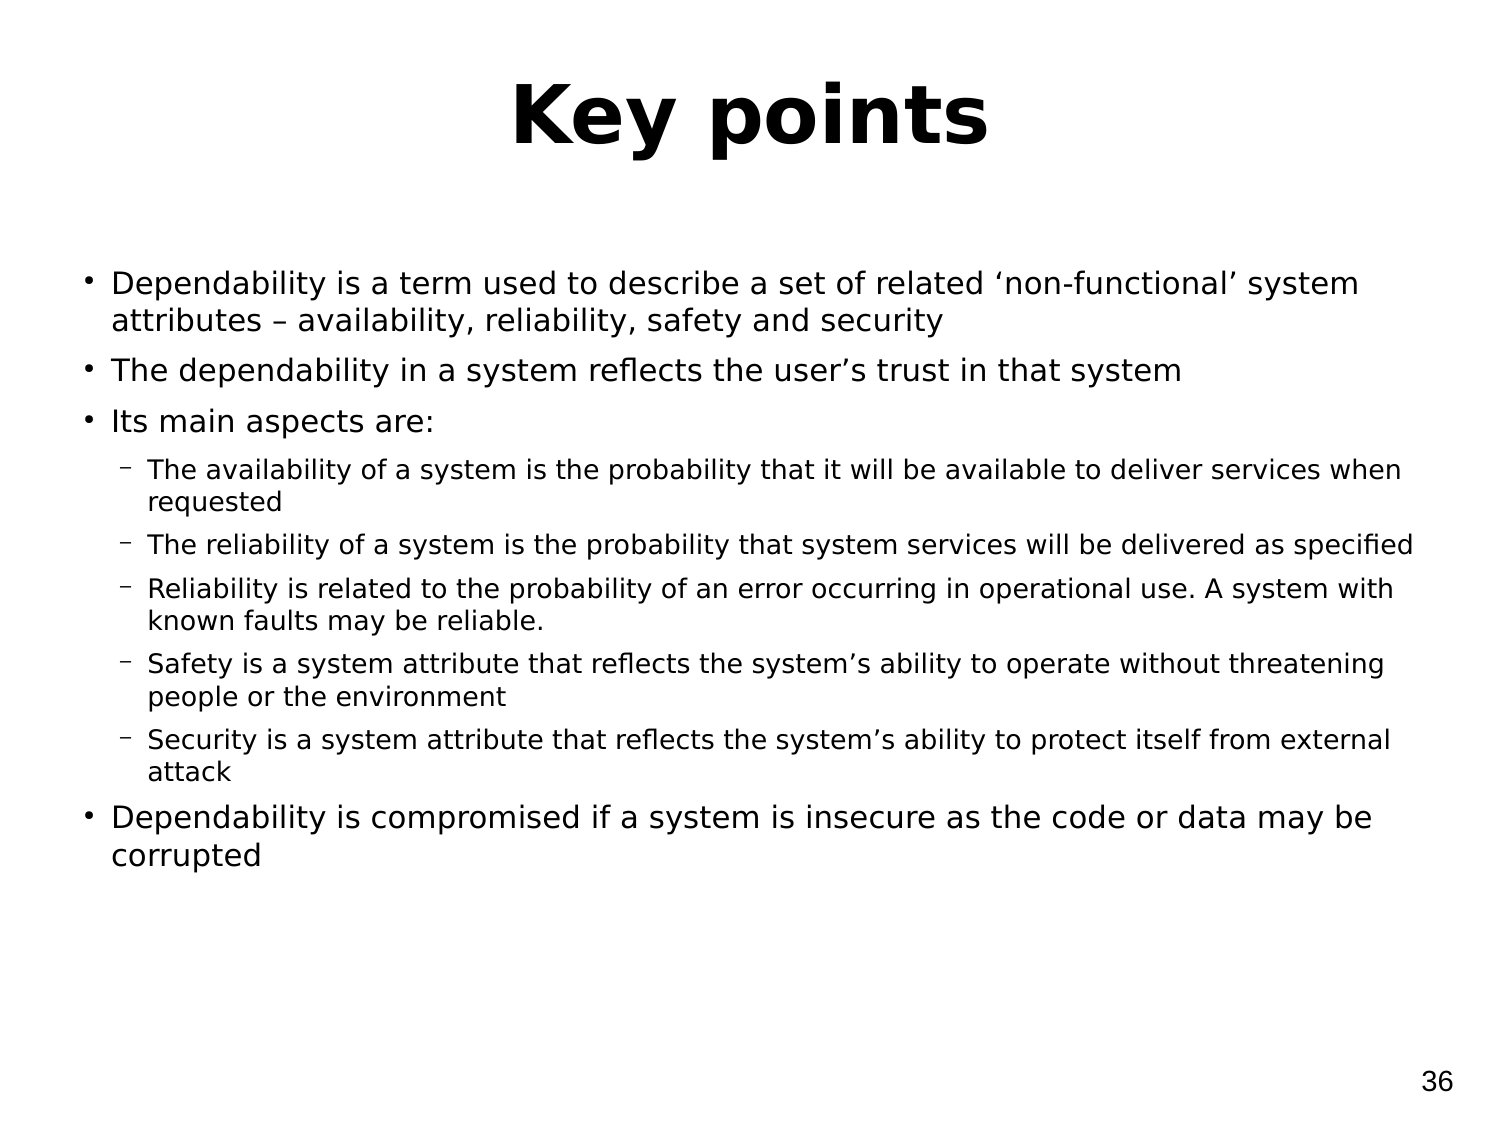

# Key points
Dependability is a term used to describe a set of related ‘non-functional’ system attributes – availability, reliability, safety and security
The dependability in a system reflects the user’s trust in that system
Its main aspects are:
The availability of a system is the probability that it will be available to deliver services when requested
The reliability of a system is the probability that system services will be delivered as specified
Reliability is related to the probability of an error occurring in operational use. A system with known faults may be reliable.
Safety is a system attribute that reflects the system’s ability to operate without threatening people or the environment
Security is a system attribute that reflects the system’s ability to protect itself from external attack
Dependability is compromised if a system is insecure as the code or data may be corrupted